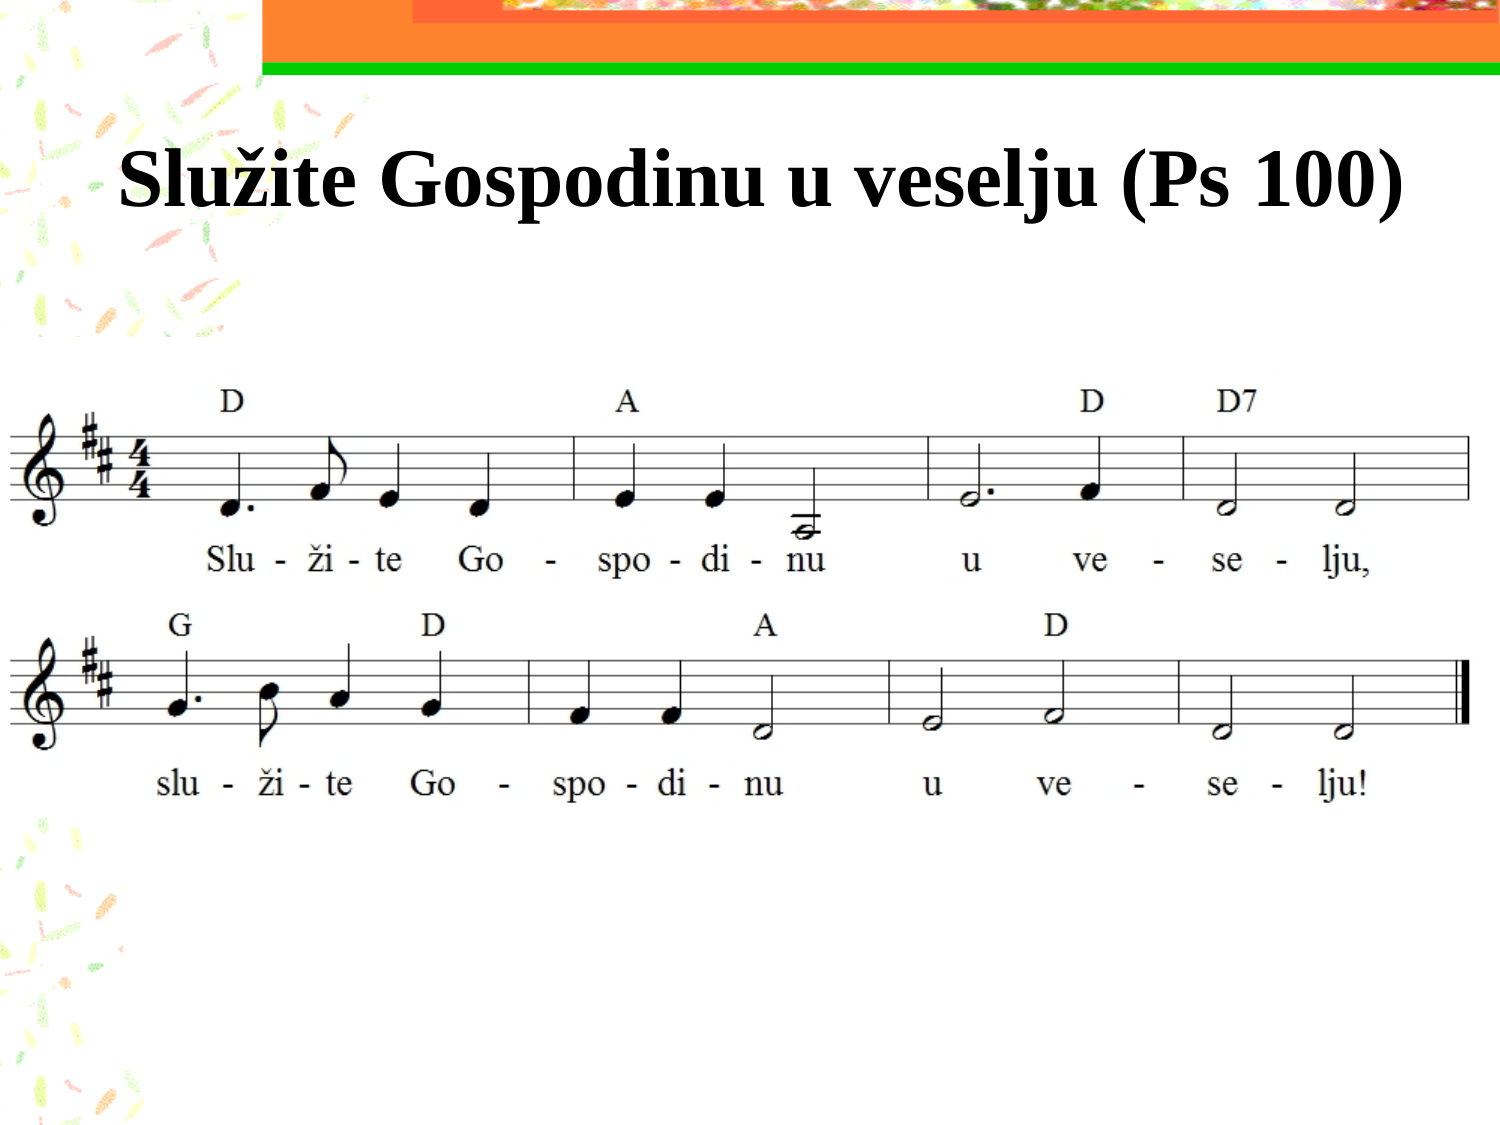

# Služite Gospodinu u veselju (Ps 100)